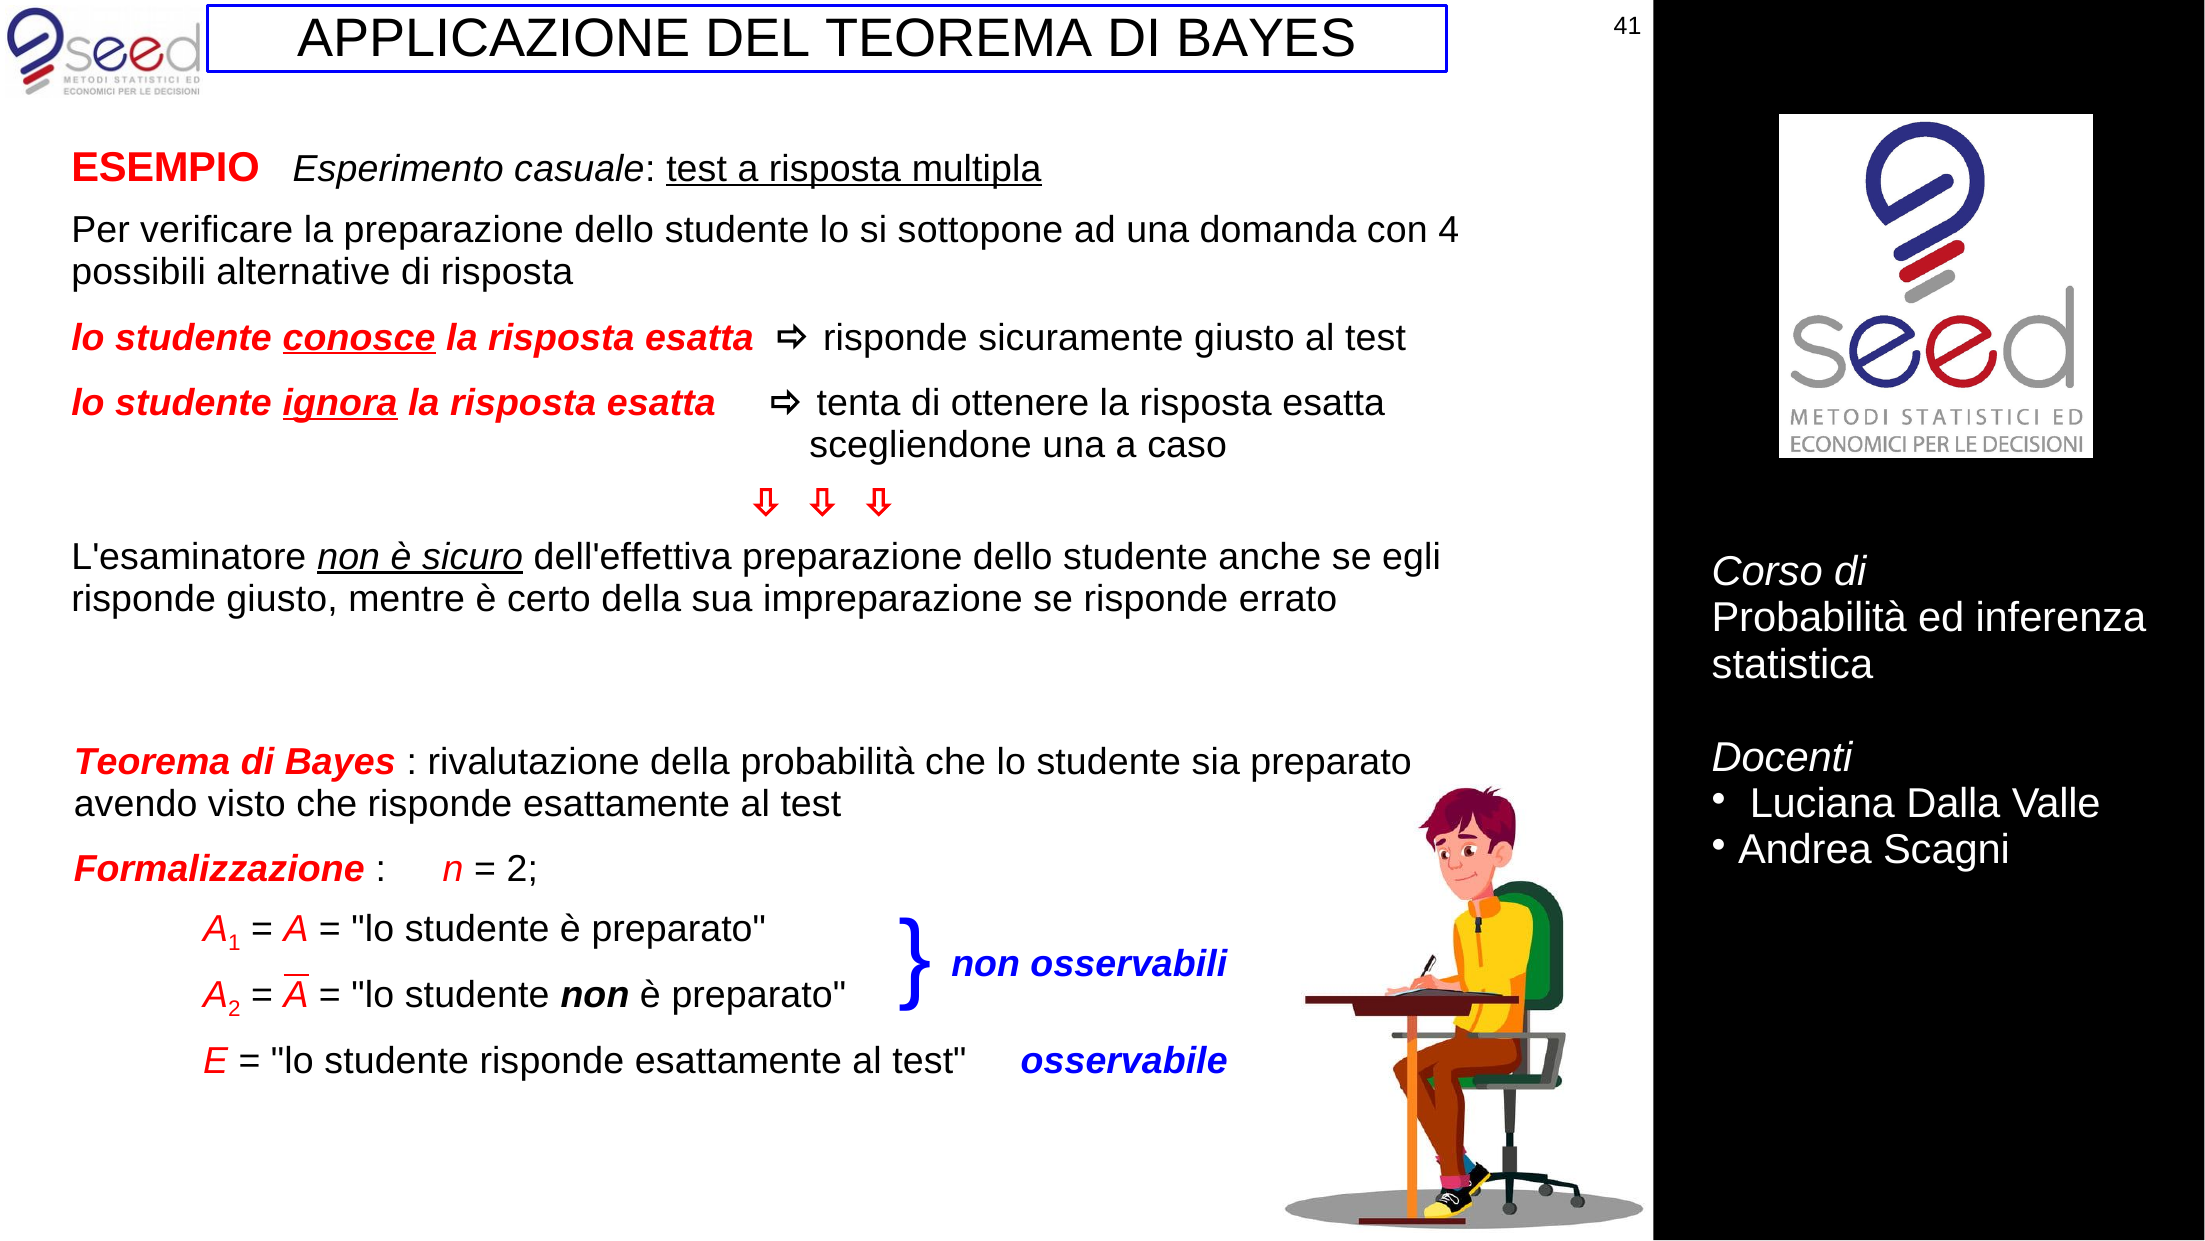

APPLICAZIONE DEL TEOREMA DI BAYES
ESEMPIO	Esperimento casuale: test a risposta multipla
Per verificare la preparazione dello studente lo si sottopone ad una domanda con 4 possibili alternative di risposta
lo studente conosce la risposta esatta  risponde sicuramente giusto al test
lo studente ignora la risposta esatta  tenta di ottenere la risposta esatta
										scegliendone una a caso

L'esaminatore non è sicuro dell'effettiva preparazione dello studente anche se egli risponde giusto, mentre è certo della sua impreparazione se risponde errato
Teorema di Bayes : rivalutazione della probabilità che lo studente sia preparato avendo visto che risponde esattamente al test
Formalizzazione :	n = 2;
	A1 = A = "lo studente è preparato"
	A2 = A = "lo studente non è preparato"
	E = "lo studente risponde esattamente al test" osservabile
} non osservabili